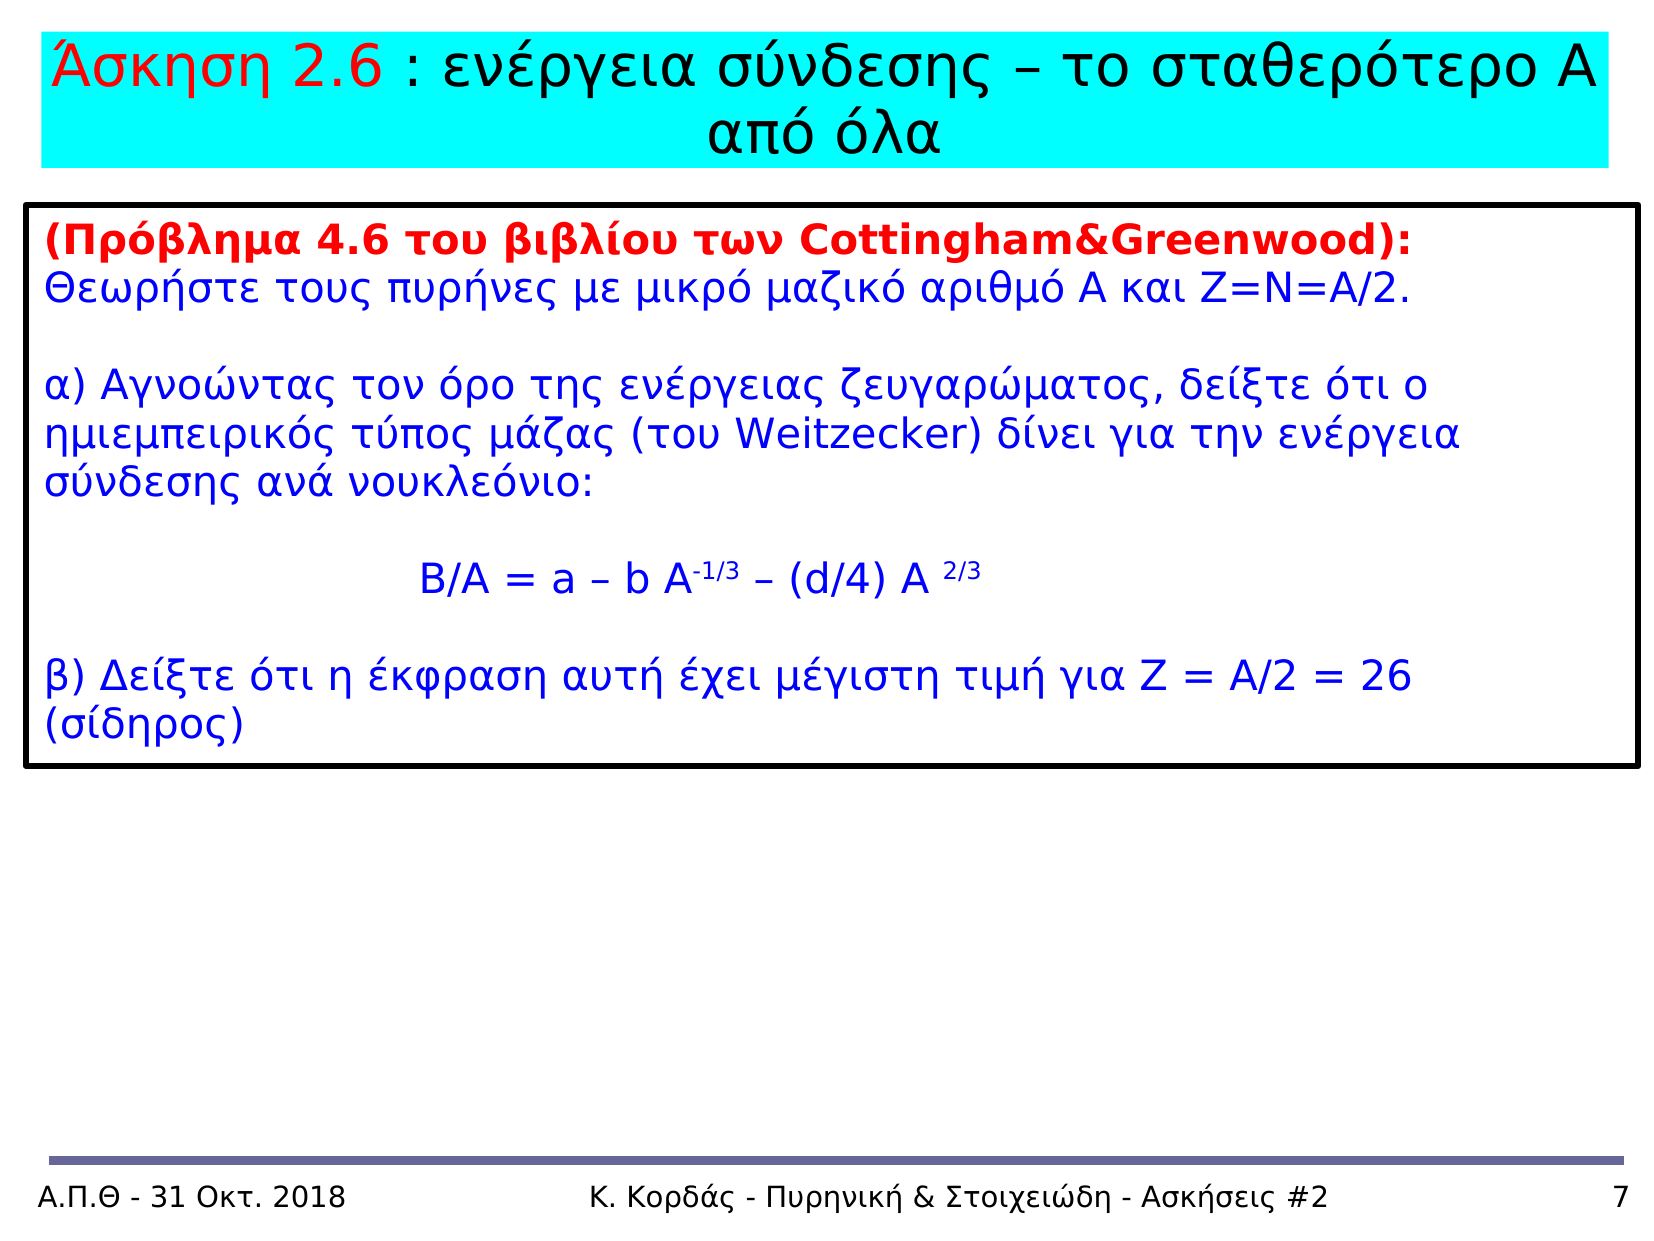

# Άσκηση 2.6 : ενέργεια σύνδεσης – το σταθερότερο Α από όλα
(Πρόβλημα 4.6 του βιβλίου των Cottingham&Greenwood):
Θεωρήστε τους πυρήνες με μικρό μαζικό αριθμό Α και Ζ=Ν=Α/2.
α) Αγνοώντας τον όρο της ενέργειας ζευγαρώματος, δείξτε ότι ο ημιεμπειρικός τύπος μάζας (του Weitzecker) δίνει για την ενέργεια σύνδεσης ανά νουκλεόνιο:
				 	B/A = a – b A-1/3 – (d/4) A 2/3
β) Δείξτε ότι η έκφραση αυτή έχει μέγιστη τιμή για Ζ = Α/2 = 26 (σίδηρος)
Α.Π.Θ - 31 Οκτ. 2018
Κ. Κορδάς - Πυρηνική & Στοιχειώδη - Ασκήσεις #2
7